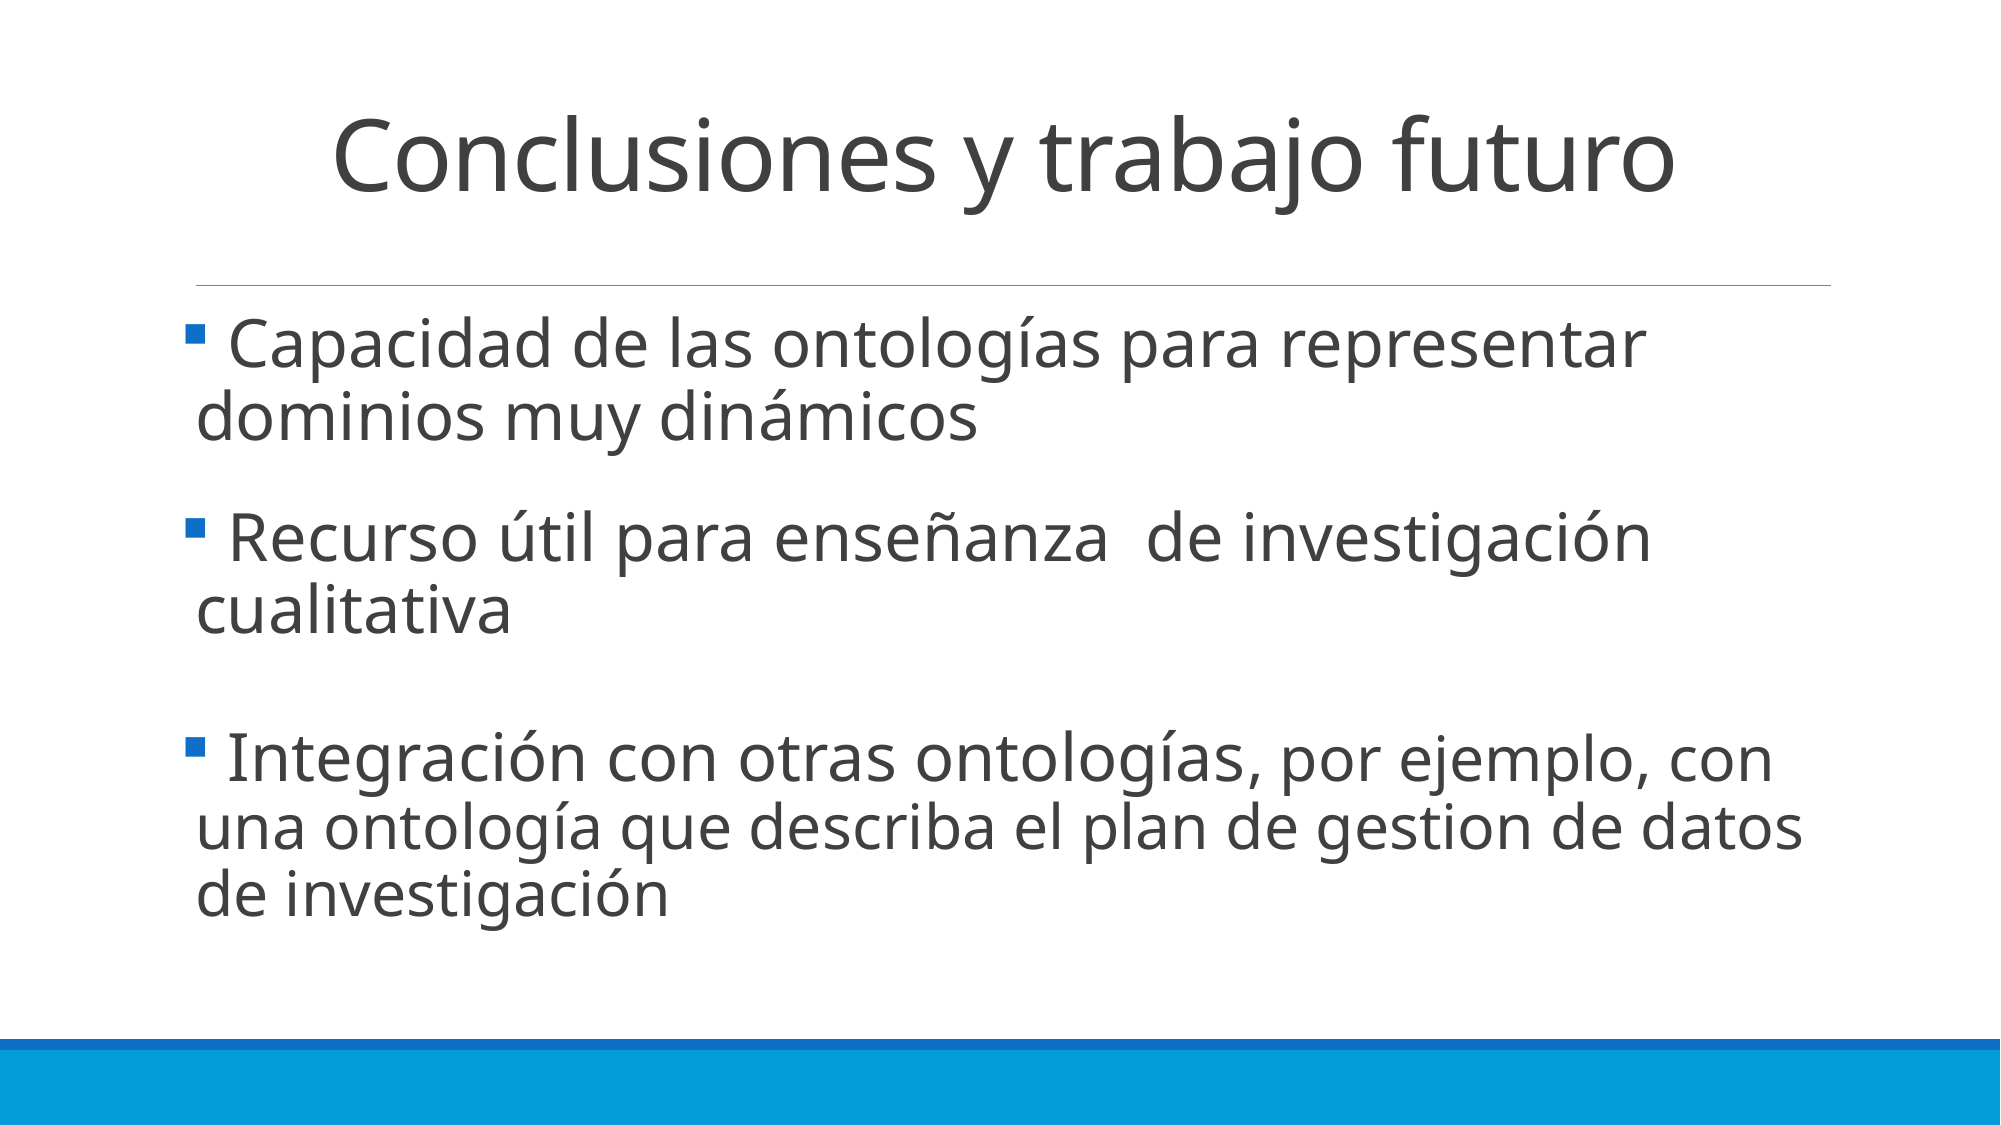

# Conclusiones y trabajo futuro
 Capacidad de las ontologías para representar dominios muy dinámicos
 Recurso útil para enseñanza de investigación cualitativa
 Integración con otras ontologías, por ejemplo, con una ontología que describa el plan de gestion de datos de investigación